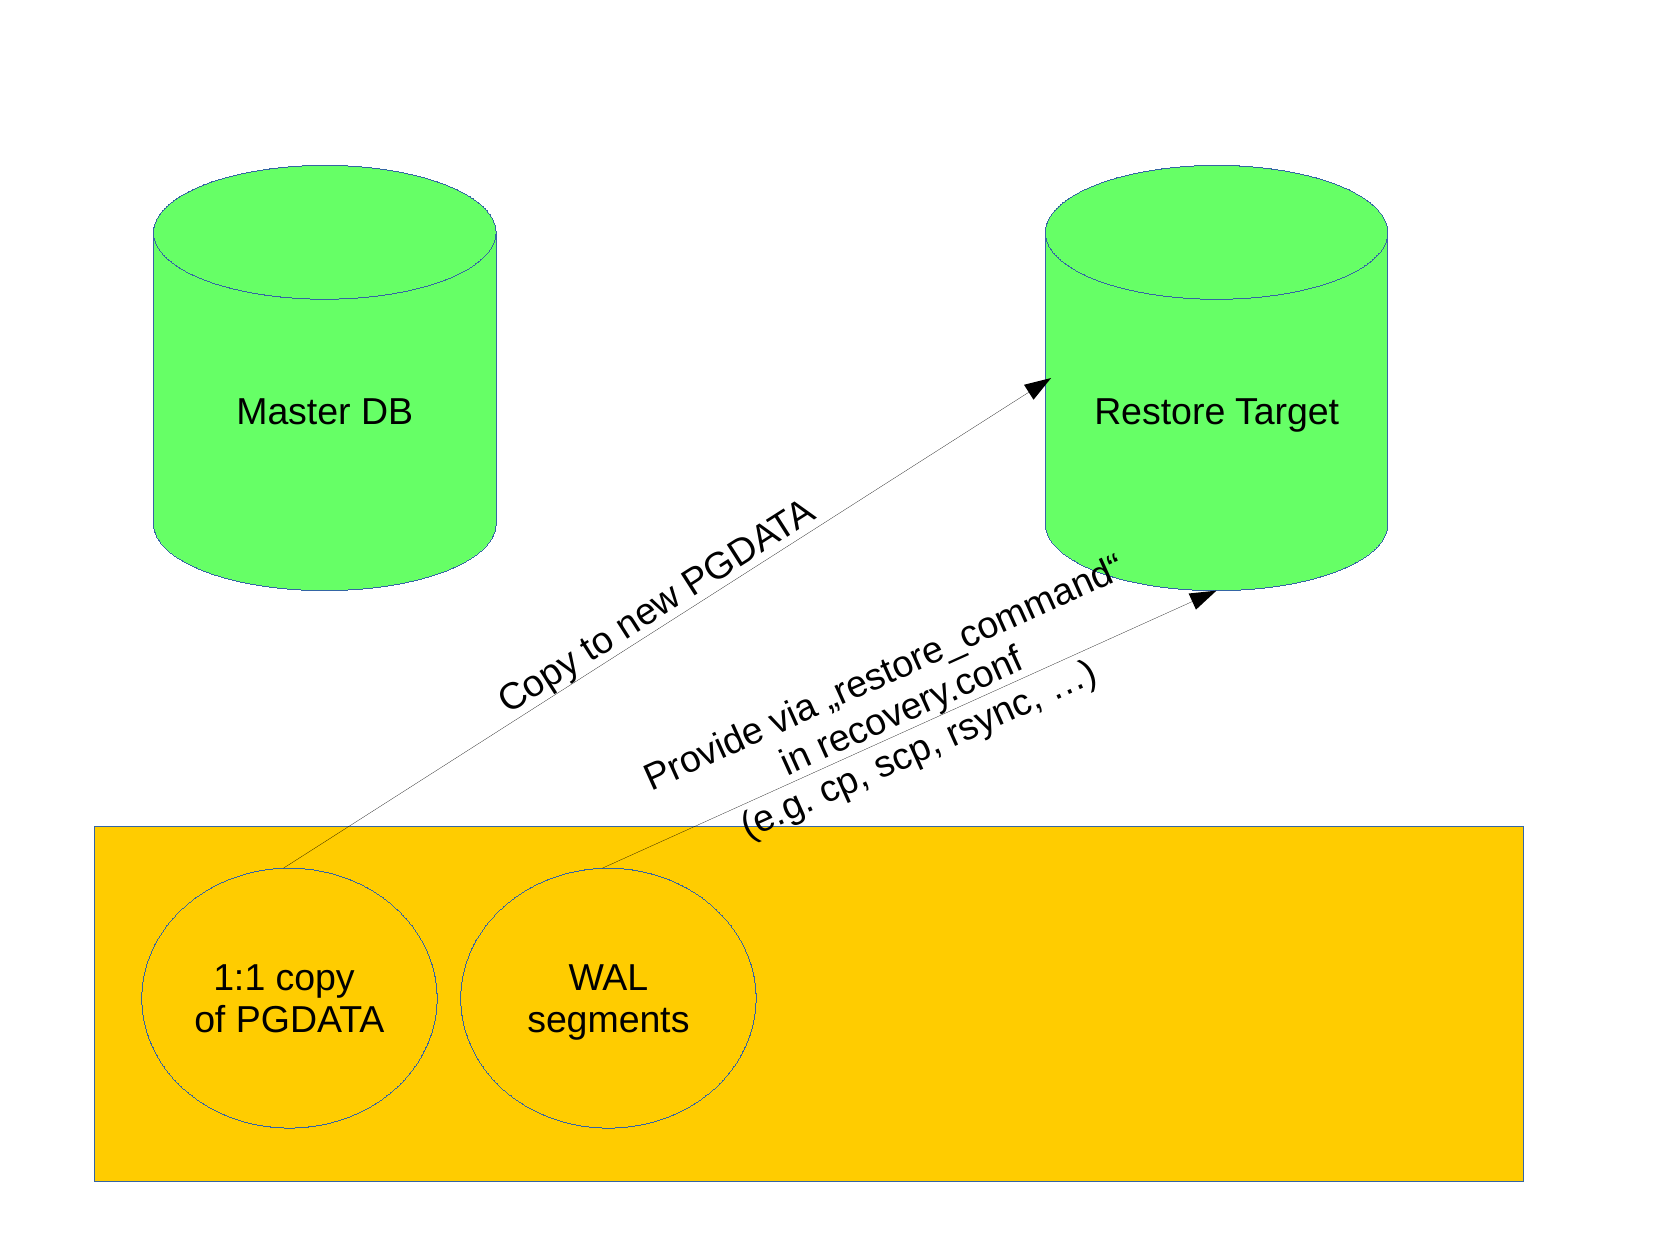

Master DB
Restore Target
Copy to new PGDATA
Provide via „restore_command“
in recovery.conf
(e.g. cp, scp, rsync, …)
1:1 copy
of PGDATA
WAL
segments